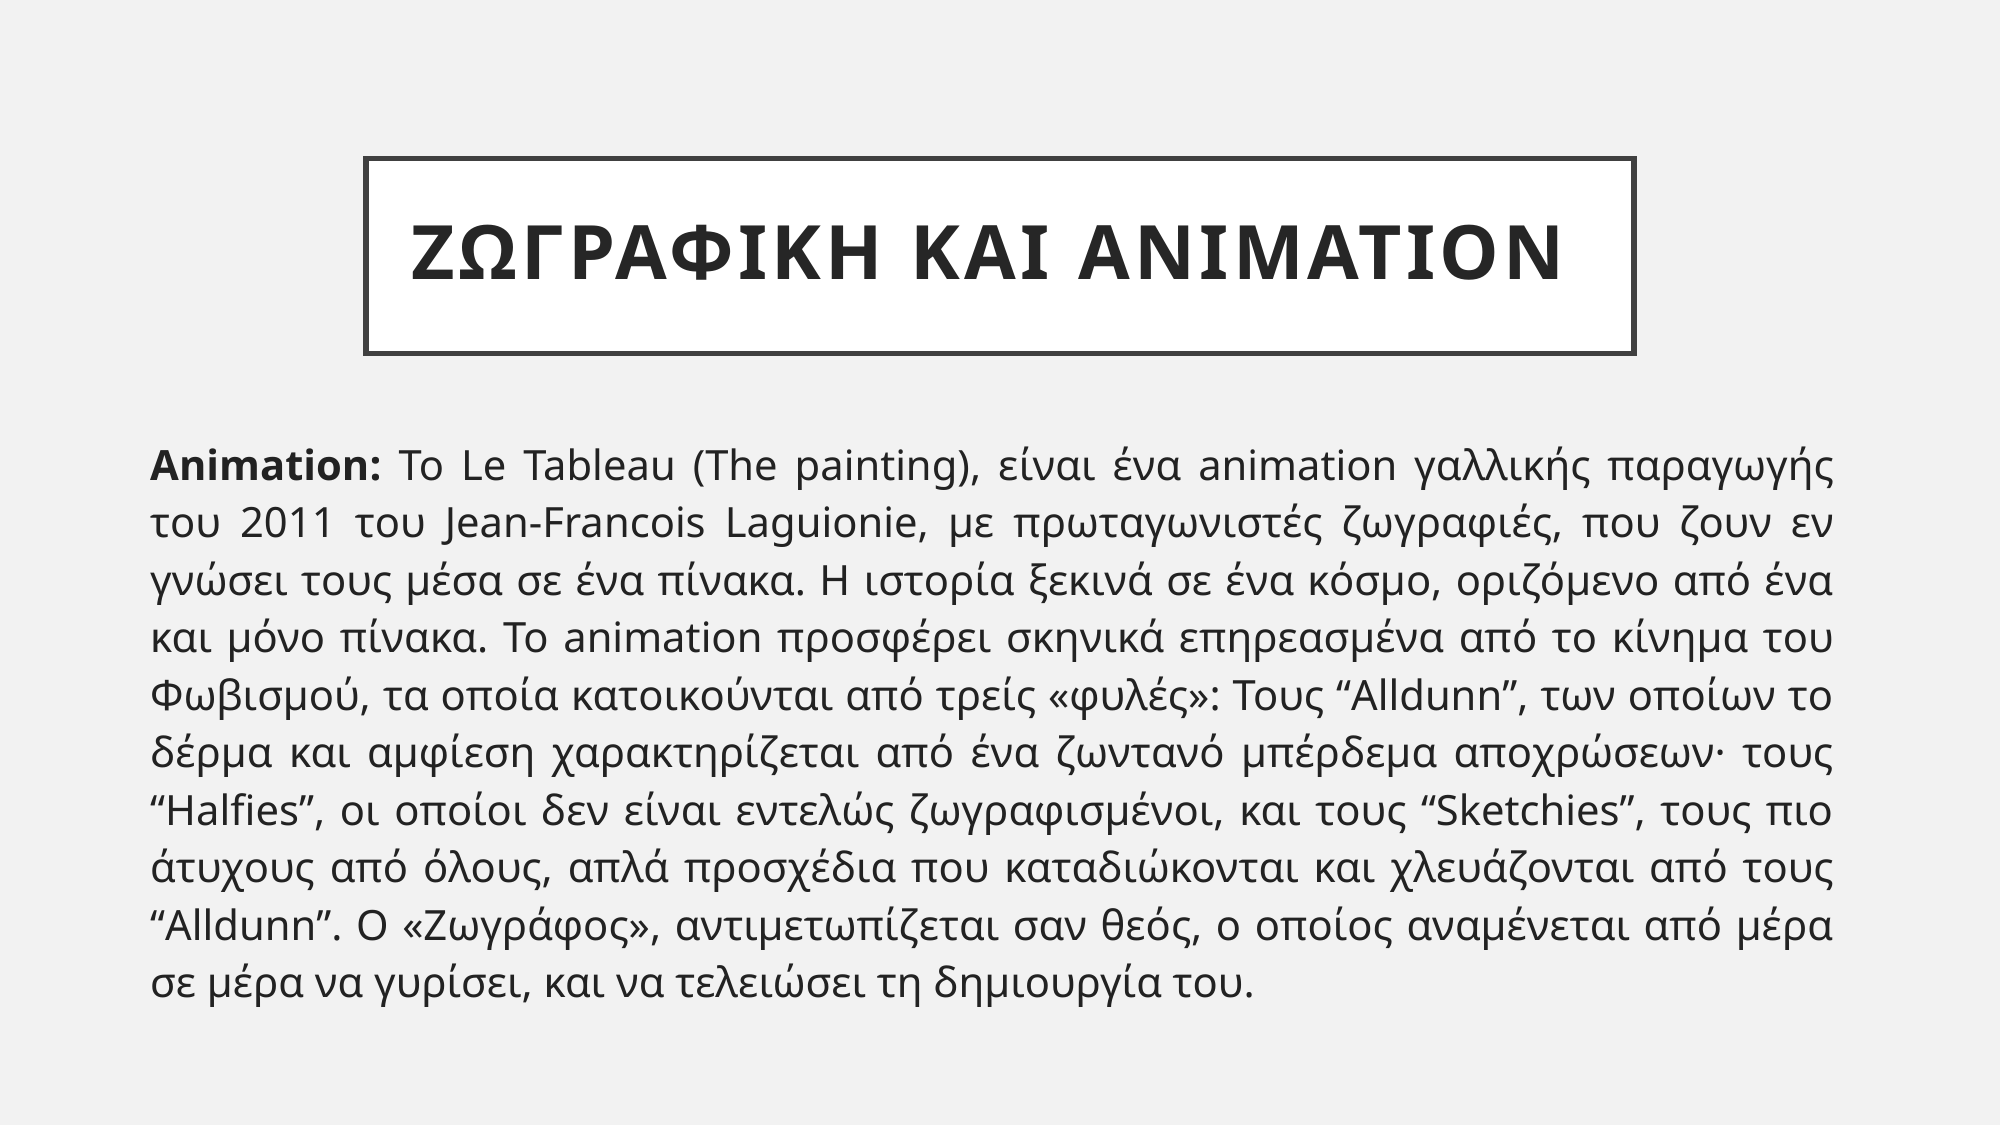

# Ζωγραφικη και animation
Animation: Το Le Tableau (The painting), είναι ένα animation γαλλικής παραγωγής του 2011 του Jean-Francois Laguionie, με πρωταγωνιστές ζωγραφιές, που ζουν εν γνώσει τους μέσα σε ένα πίνακα. Η ιστορία ξεκινά σε ένα κόσμο, οριζόμενο από ένα και μόνο πίνακα. Το animation προσφέρει σκηνικά επηρεασμένα από το κίνημα του Φωβισμού, τα οποία κατοικούνται από τρείς «φυλές»: Τους “Alldunn”, των οποίων το δέρμα και αμφίεση χαρακτηρίζεται από ένα ζωντανό μπέρδεμα αποχρώσεων· τους “Halfies”, οι οποίοι δεν είναι εντελώς ζωγραφισμένοι, και τους “Sketchies”, τους πιο άτυχους από όλους, απλά προσχέδια που καταδιώκονται και χλευάζονται από τους “Alldunn”. O «Ζωγράφος», αντιμετωπίζεται σαν θεός, ο οποίος αναμένεται από μέρα σε μέρα να γυρίσει, και να τελειώσει τη δημιουργία του.